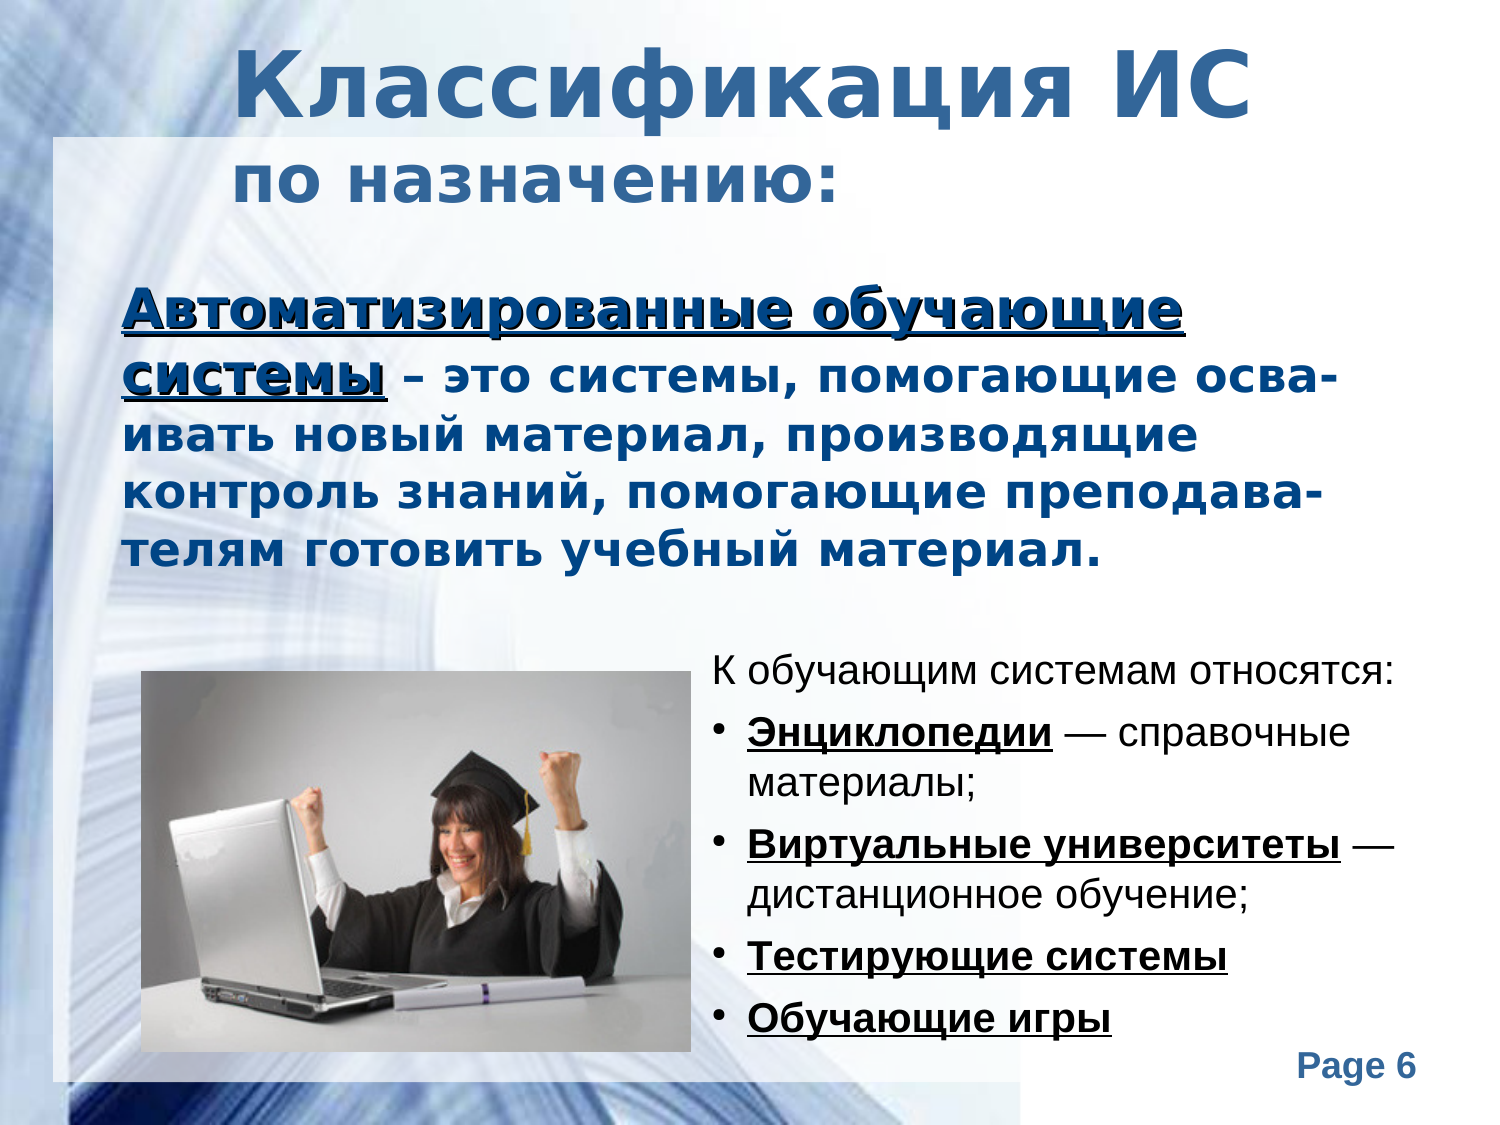

Классификация ИС
по назначению:
Автоматизированные обучающие системы – это системы, помогающие осва-ивать новый материал, производящие контроль знаний, помогающие преподава-телям готовить учебный материал.
К обучающим системам относятся:
Энциклопедии — справочные материалы;
Виртуальные университеты — дистанционное обучение;
Тестирующие системы
Обучающие игры